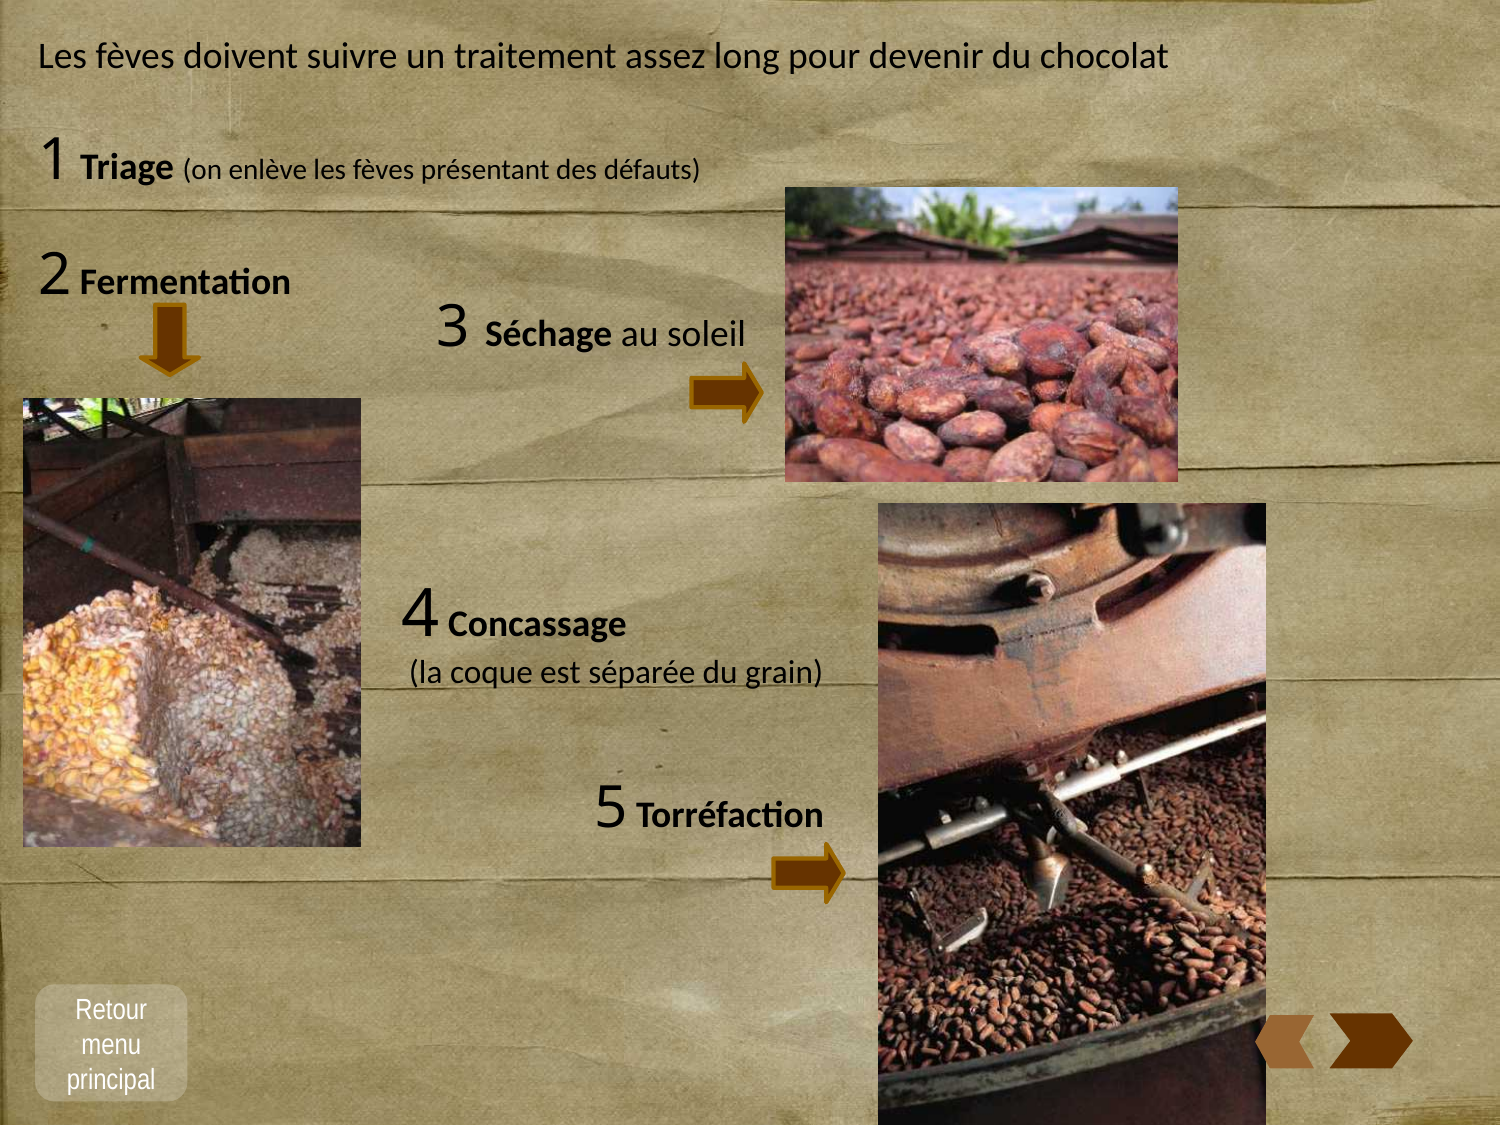

Les fèves doivent suivre un traitement assez long pour devenir du chocolat
1 Triage (on enlève les fèves présentant des défauts)
2 Fermentation
#
3 Séchage au soleil
4 Concassage
 (la coque est séparée du grain)
5 Torréfaction
Retour menu
principal